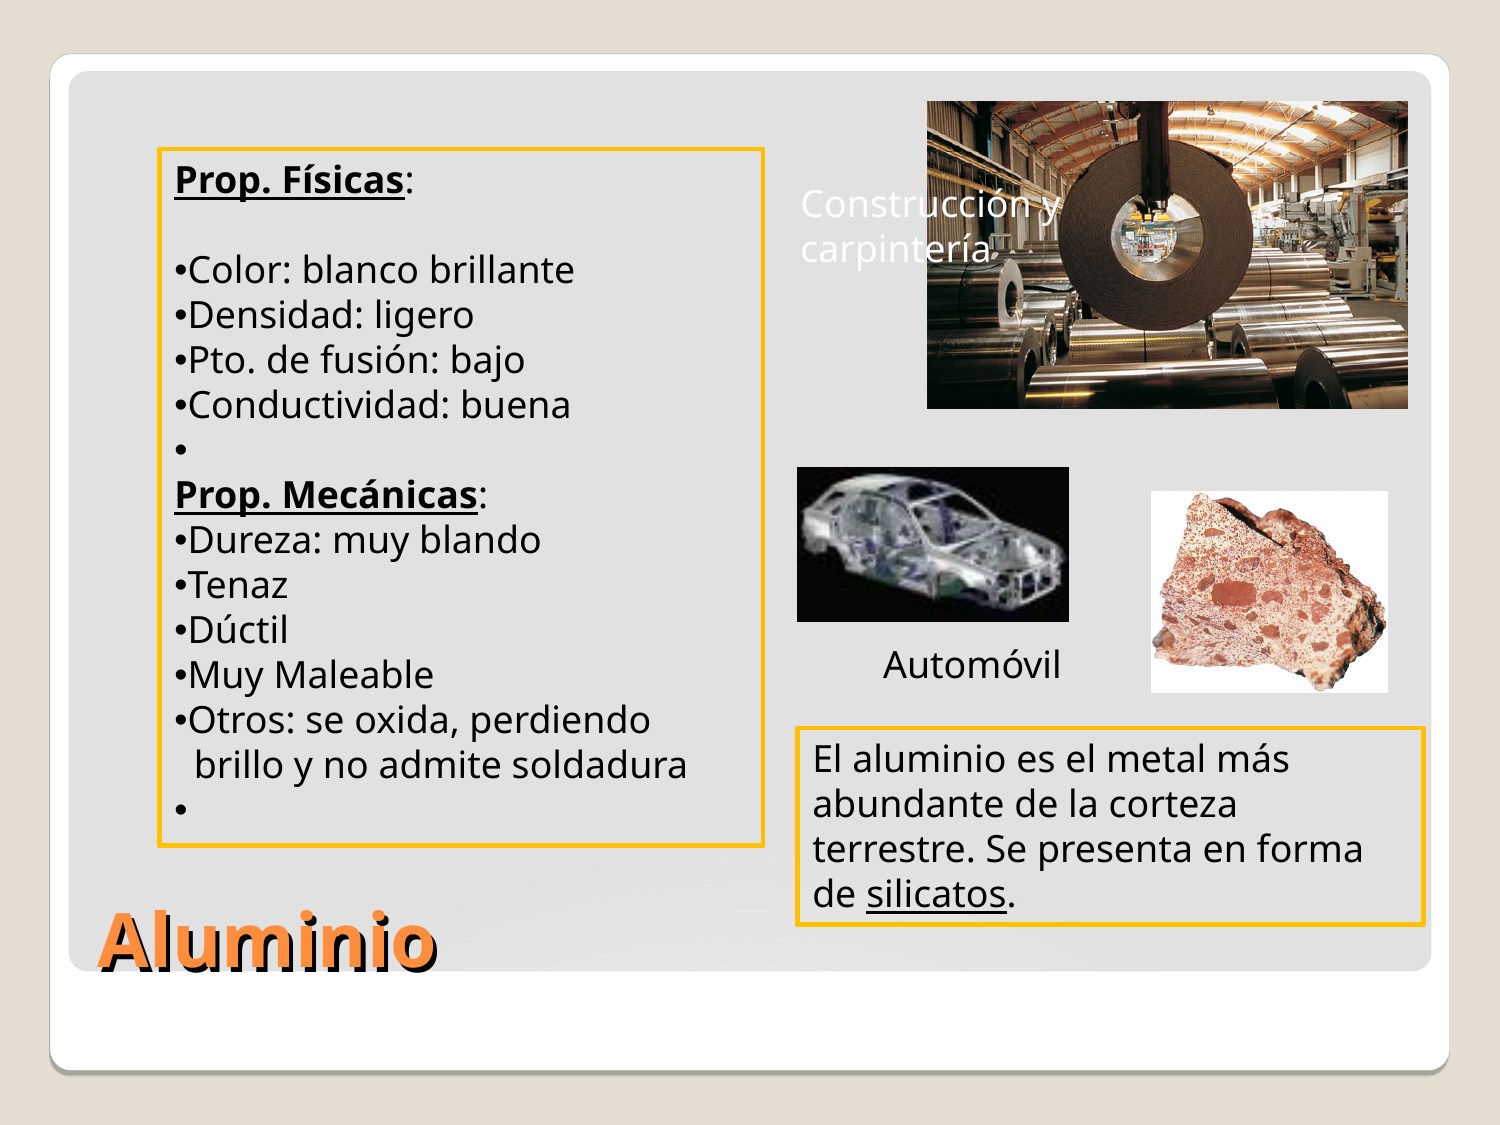

Prop. Físicas:
Color: blanco brillante
Densidad: ligero
Pto. de fusión: bajo
Conductividad: buena
Prop. Mecánicas:
Dureza: muy blando
Tenaz
Dúctil
Muy Maleable
Otros: se oxida, perdiendo
 brillo y no admite soldadura
Construcción y carpintería
Automóvil
El aluminio es el metal más abundante de la corteza terrestre. Se presenta en forma de silicatos.
# Aluminio